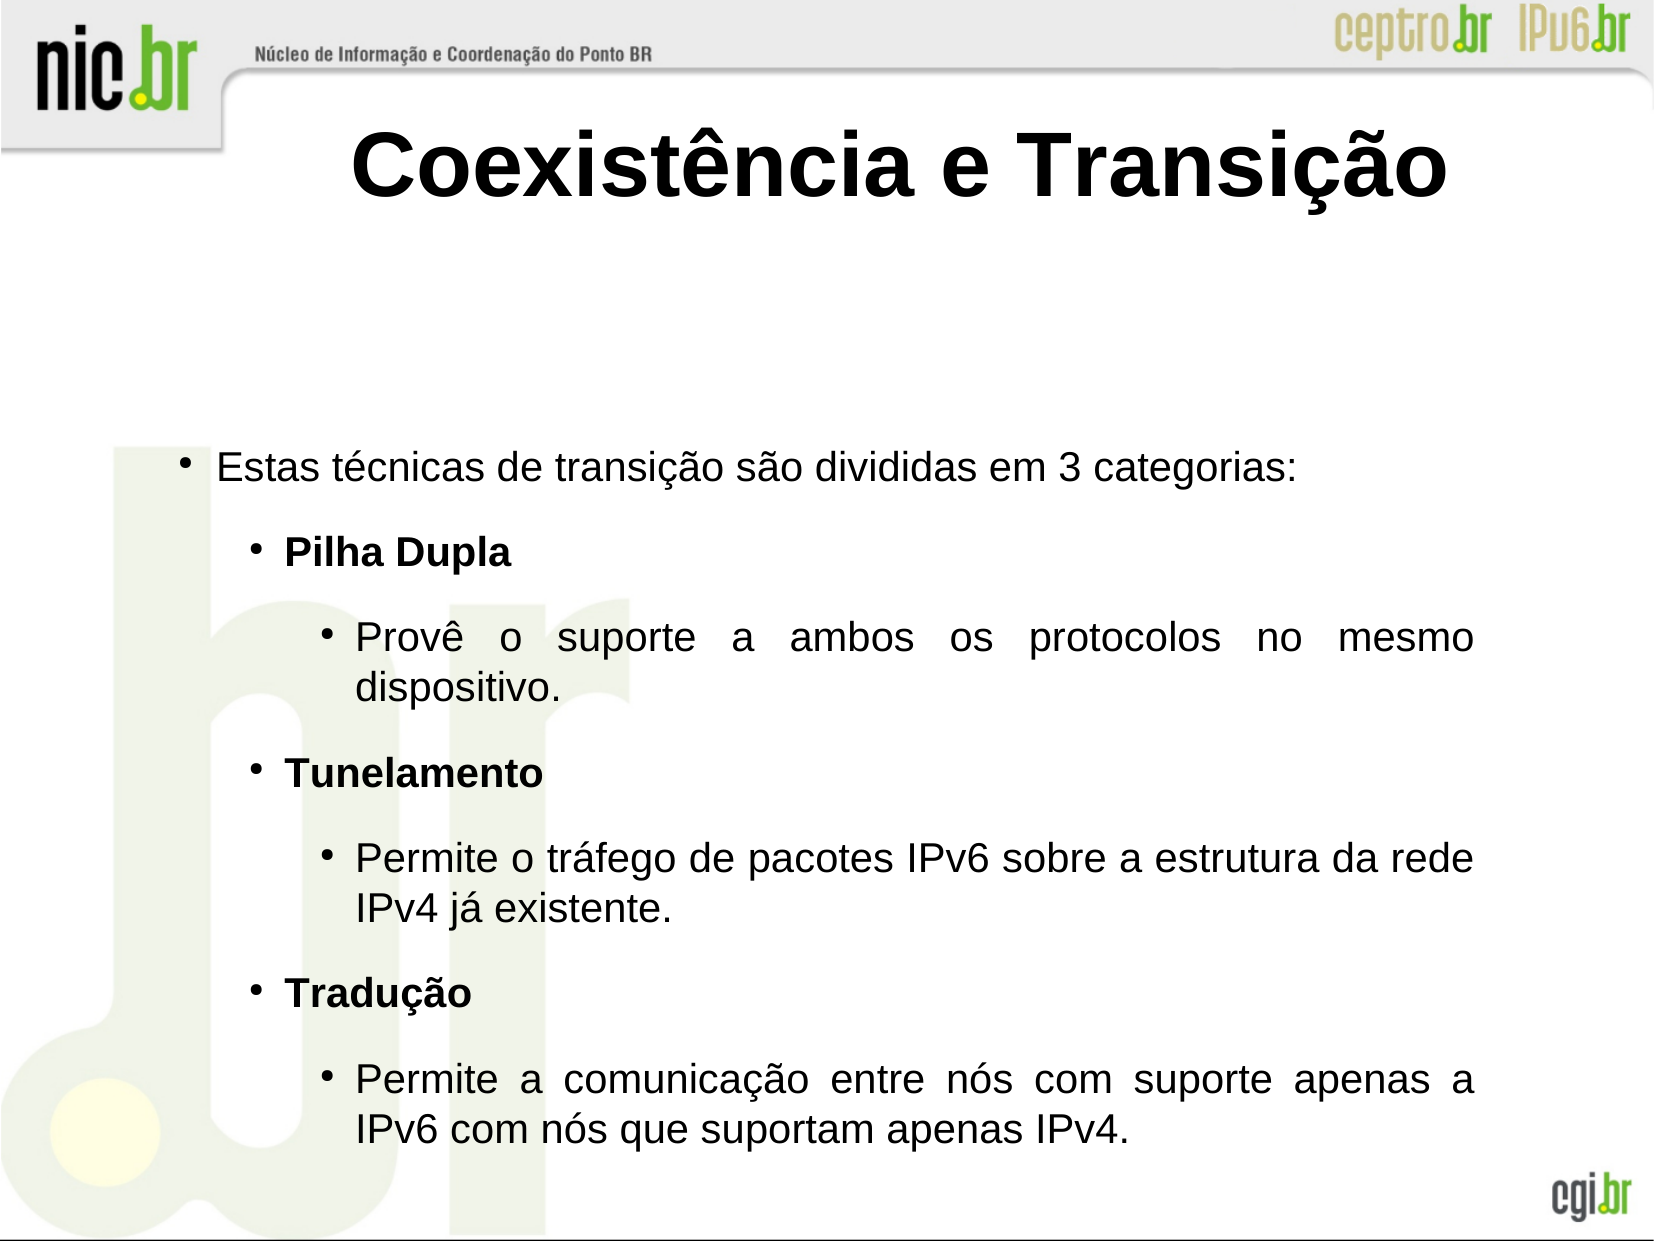

Coexistência e Transição
 Estas técnicas de transição são divididas em 3 categorias:
Pilha Dupla
Provê o suporte a ambos os protocolos no mesmo dispositivo.
Tunelamento
Permite o tráfego de pacotes IPv6 sobre a estrutura da rede IPv4 já existente.
Tradução
Permite a comunicação entre nós com suporte apenas a IPv6 com nós que suportam apenas IPv4.